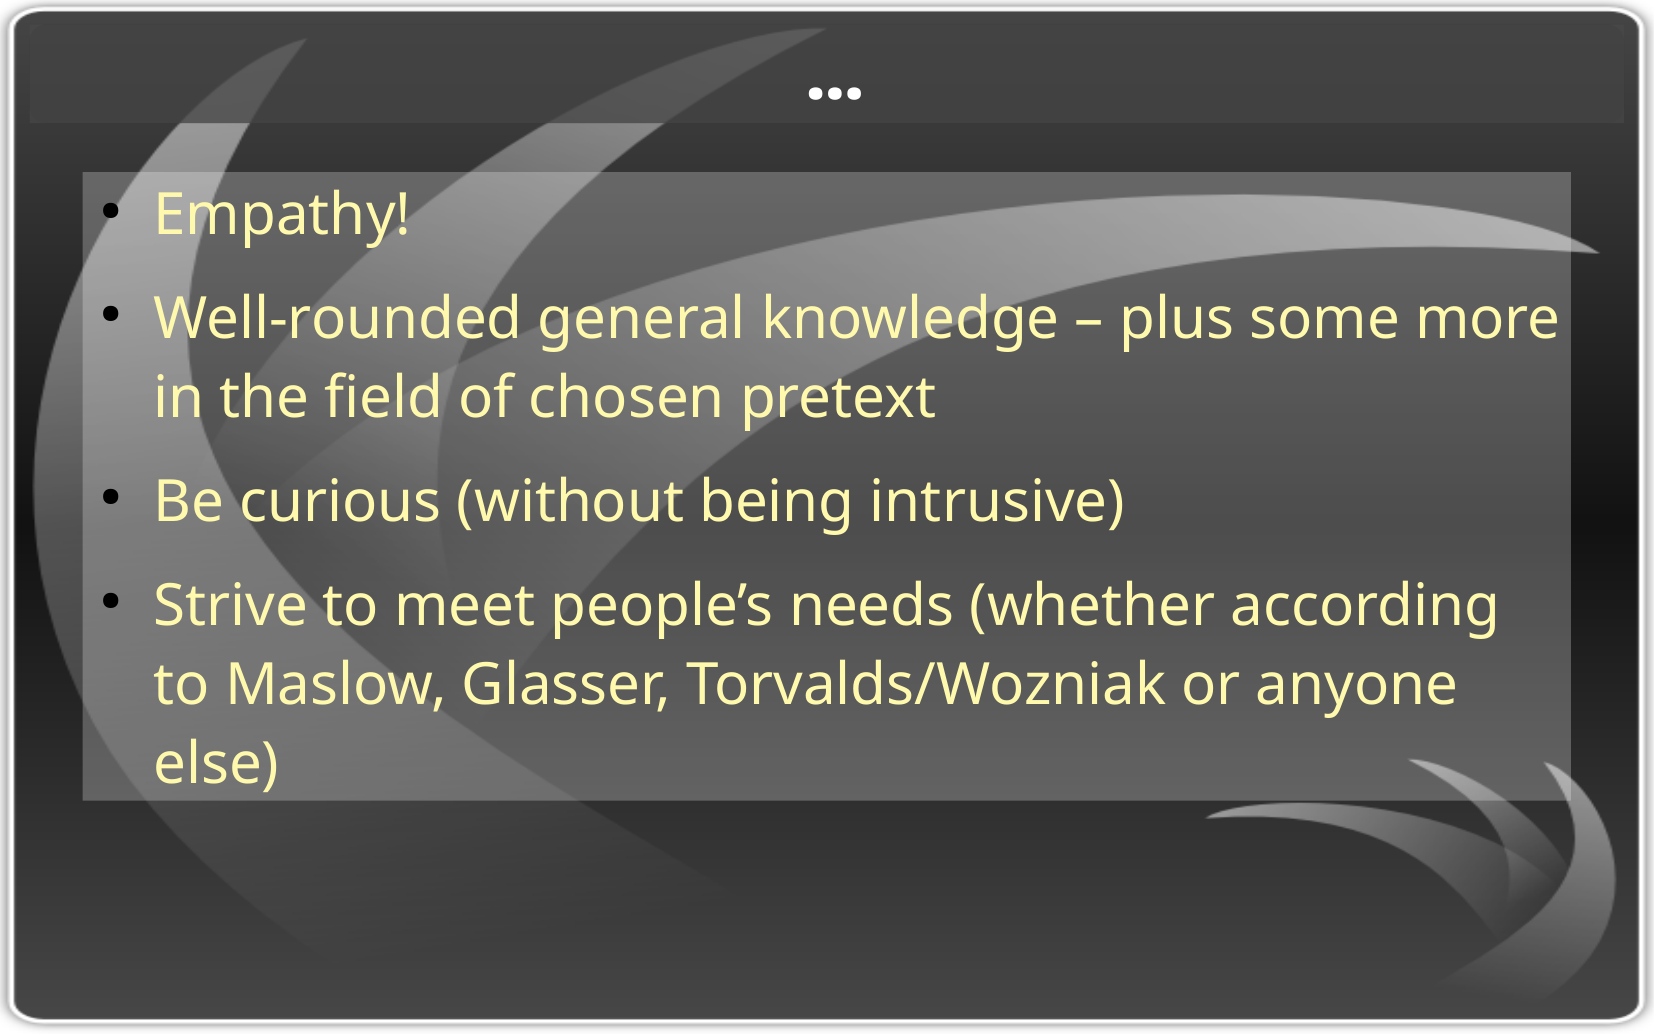

# …
Empathy!
Well-rounded general knowledge – plus some more in the field of chosen pretext
Be curious (without being intrusive)
Strive to meet people’s needs (whether according to Maslow, Glasser, Torvalds/Wozniak or anyone else)